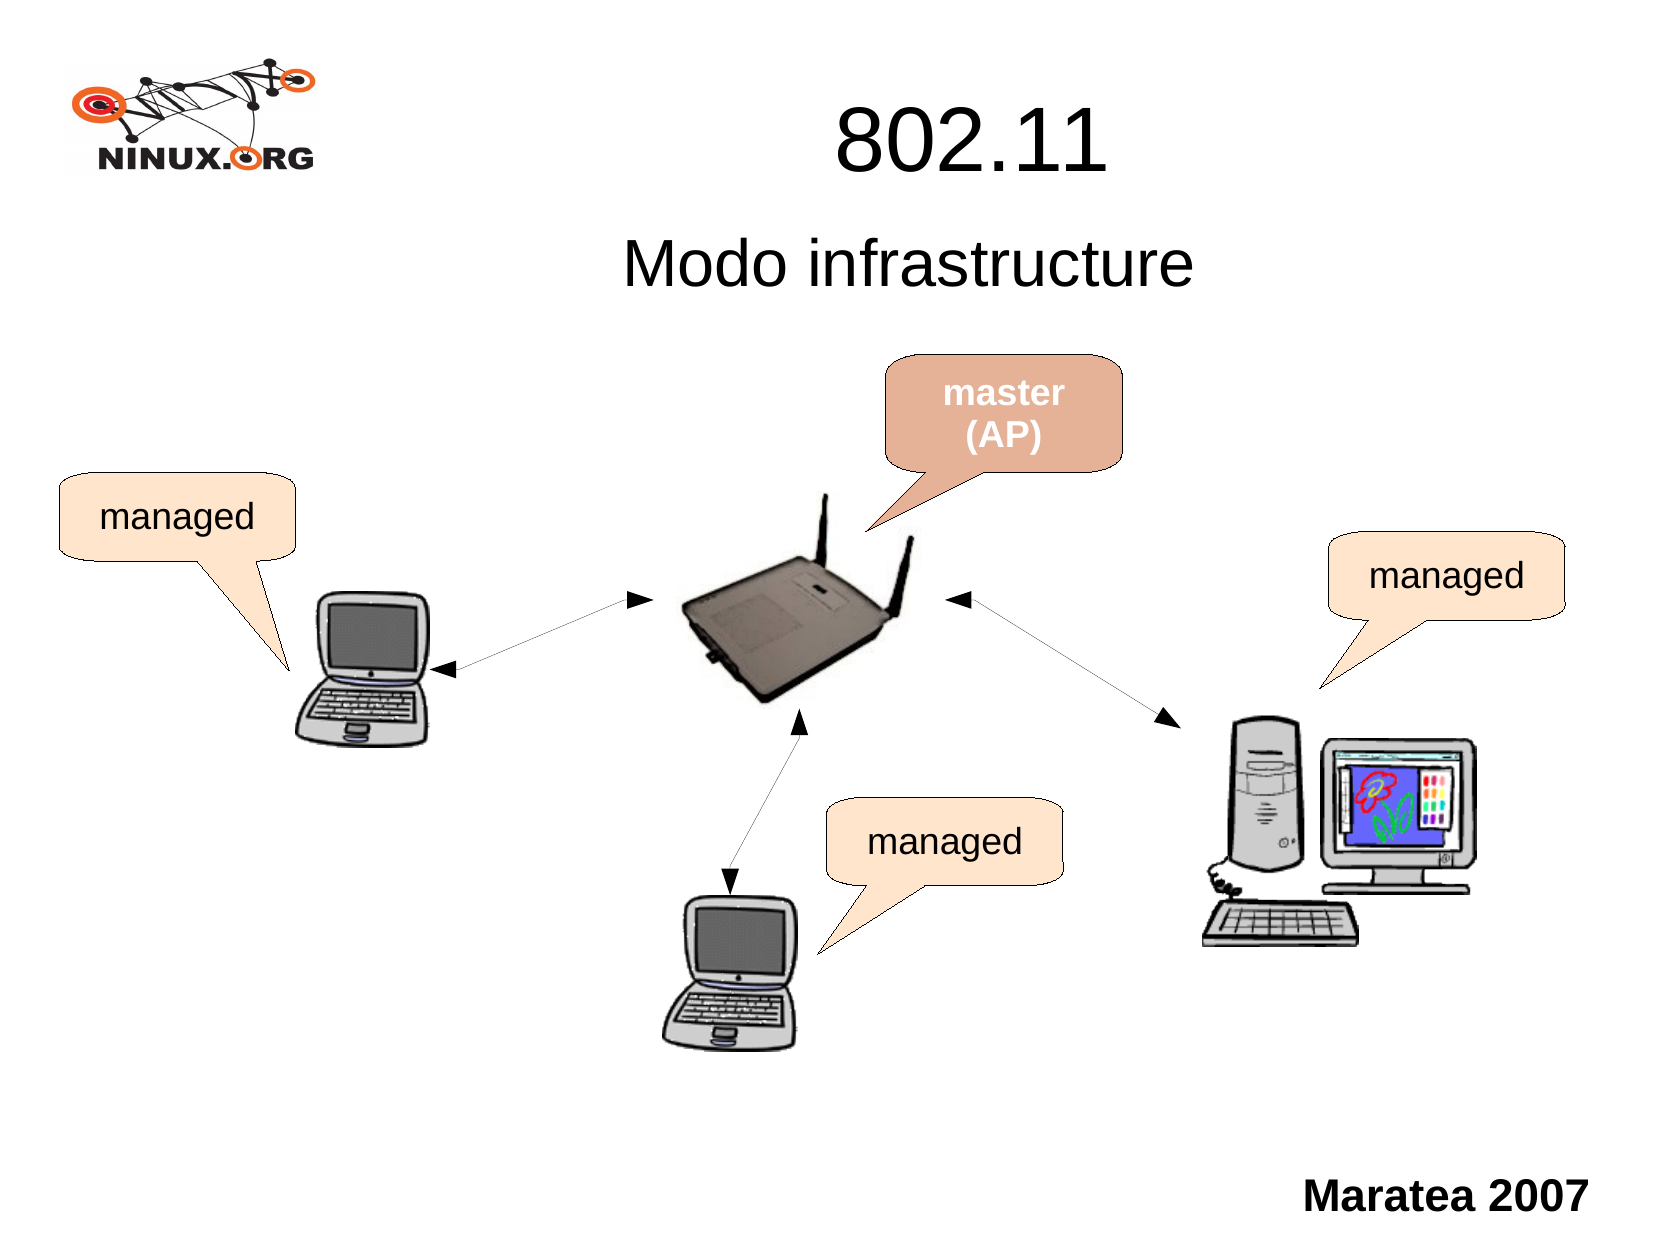

# 802.11
Modo infrastructure
master (AP)
managed
managed
managed
 Maratea 2007